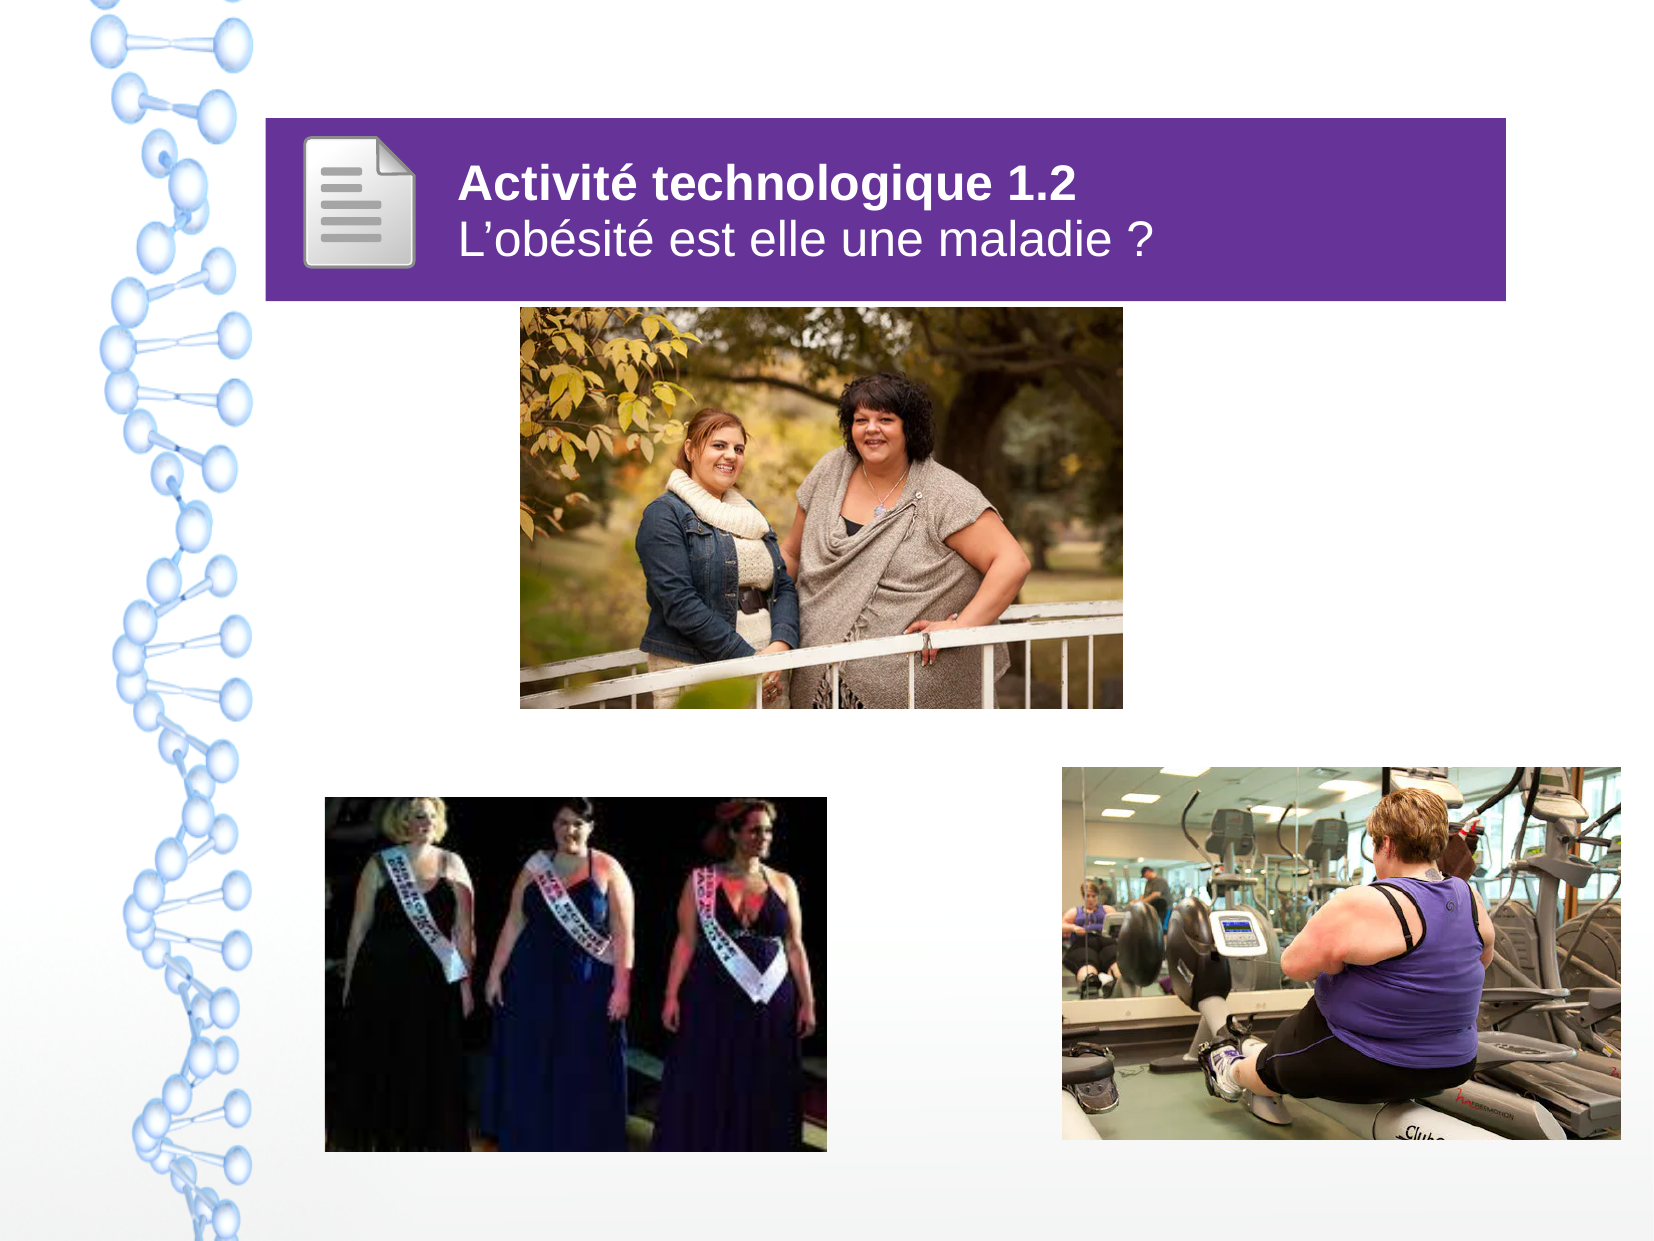

Activité technologique 1.2
L’obésité est elle une maladie ?
#